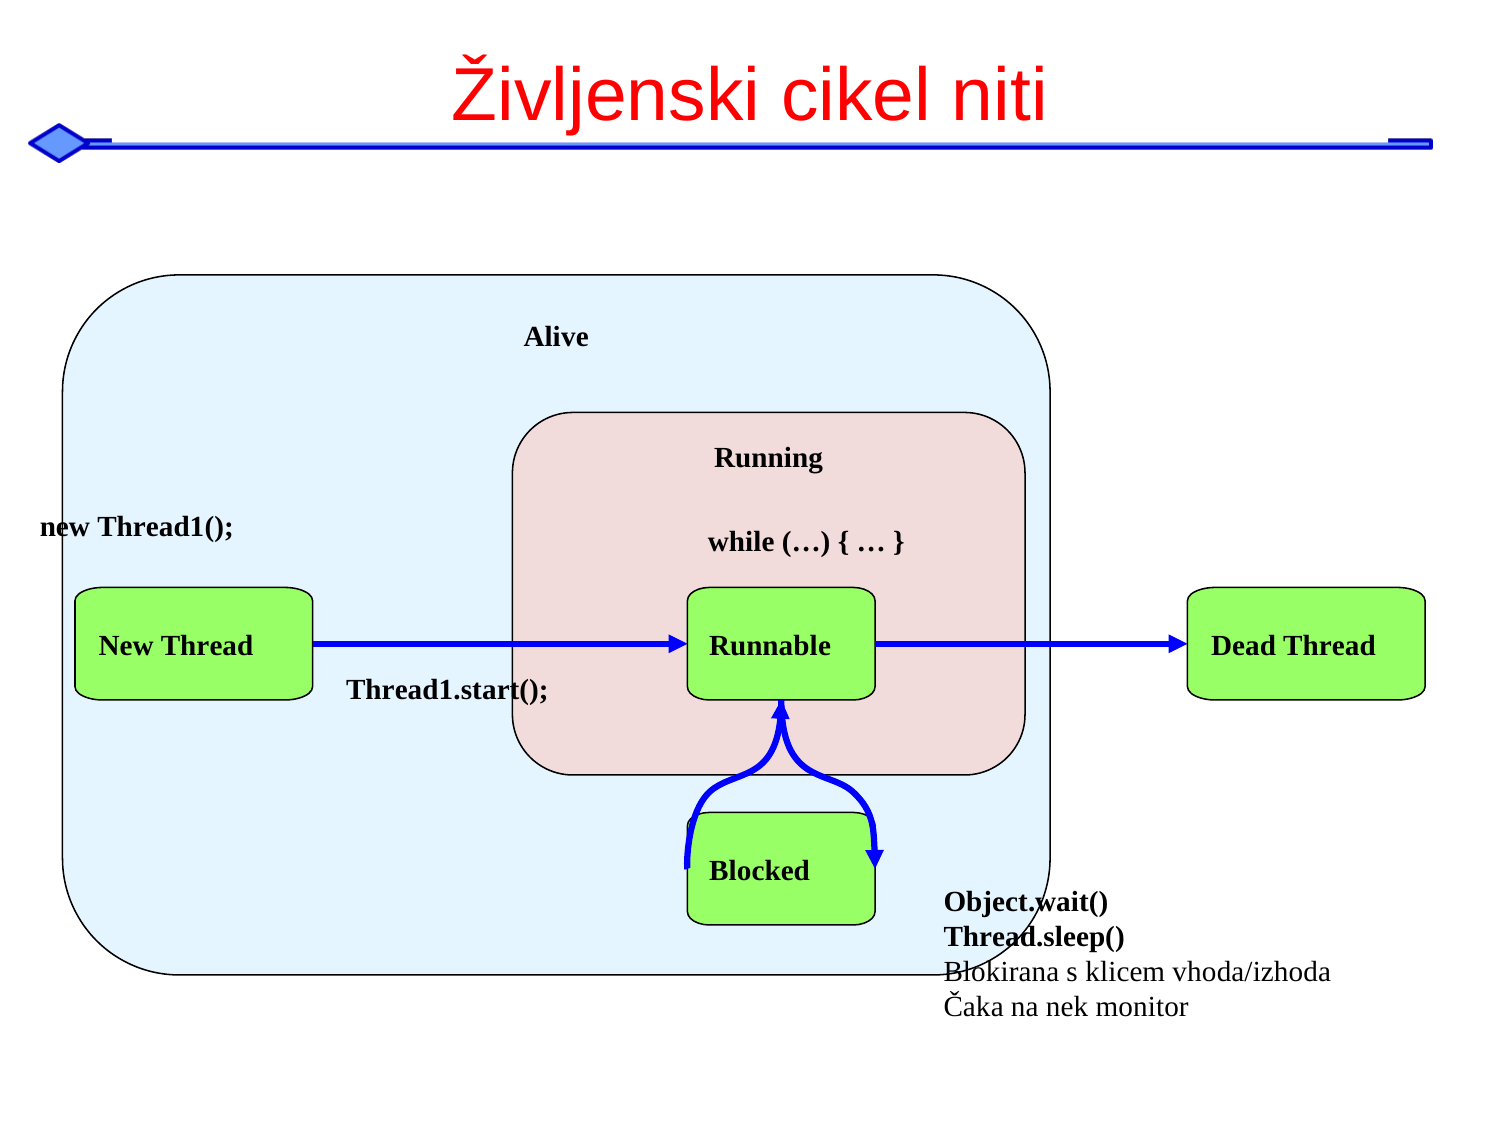

# Življenski cikel niti
Alive
Running
new Thread1();
while (…) { … }
New Thread
Runnable
Dead Thread
Thread1.start();
Blocked
Object.wait()
Thread.sleep()
Blokirana s klicem vhoda/izhoda
Čaka na nek monitor